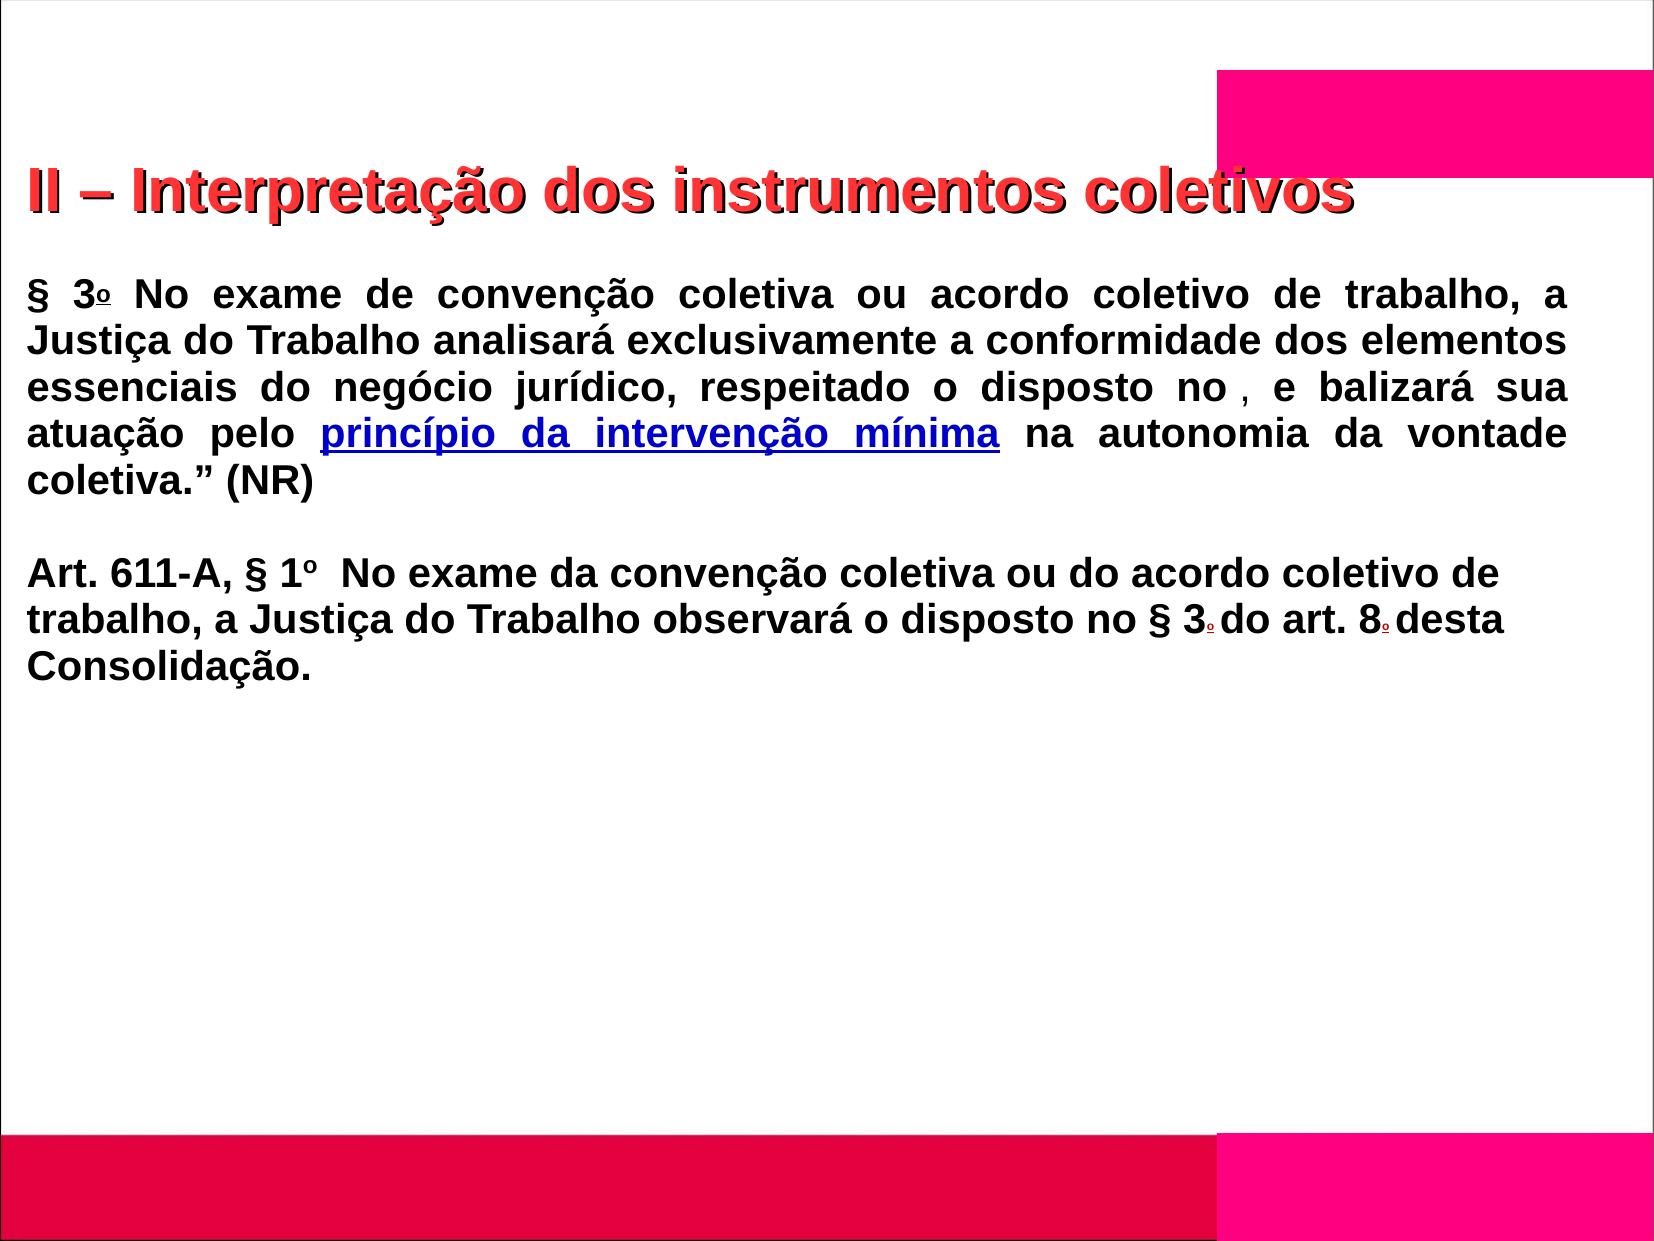

II – Interpretação dos instrumentos coletivos
§ 3o  No exame de convenção coletiva ou acordo coletivo de trabalho, a Justiça do Trabalho analisará exclusivamente a conformidade dos elementos essenciais do negócio jurídico, respeitado o disposto no , e balizará sua atuação pelo princípio da intervenção mínima na autonomia da vontade coletiva.” (NR)
Art. 611-A, § 1o  No exame da convenção coletiva ou do acordo coletivo de trabalho, a Justiça do Trabalho observará o disposto no § 3o do art. 8o desta Consolidação.